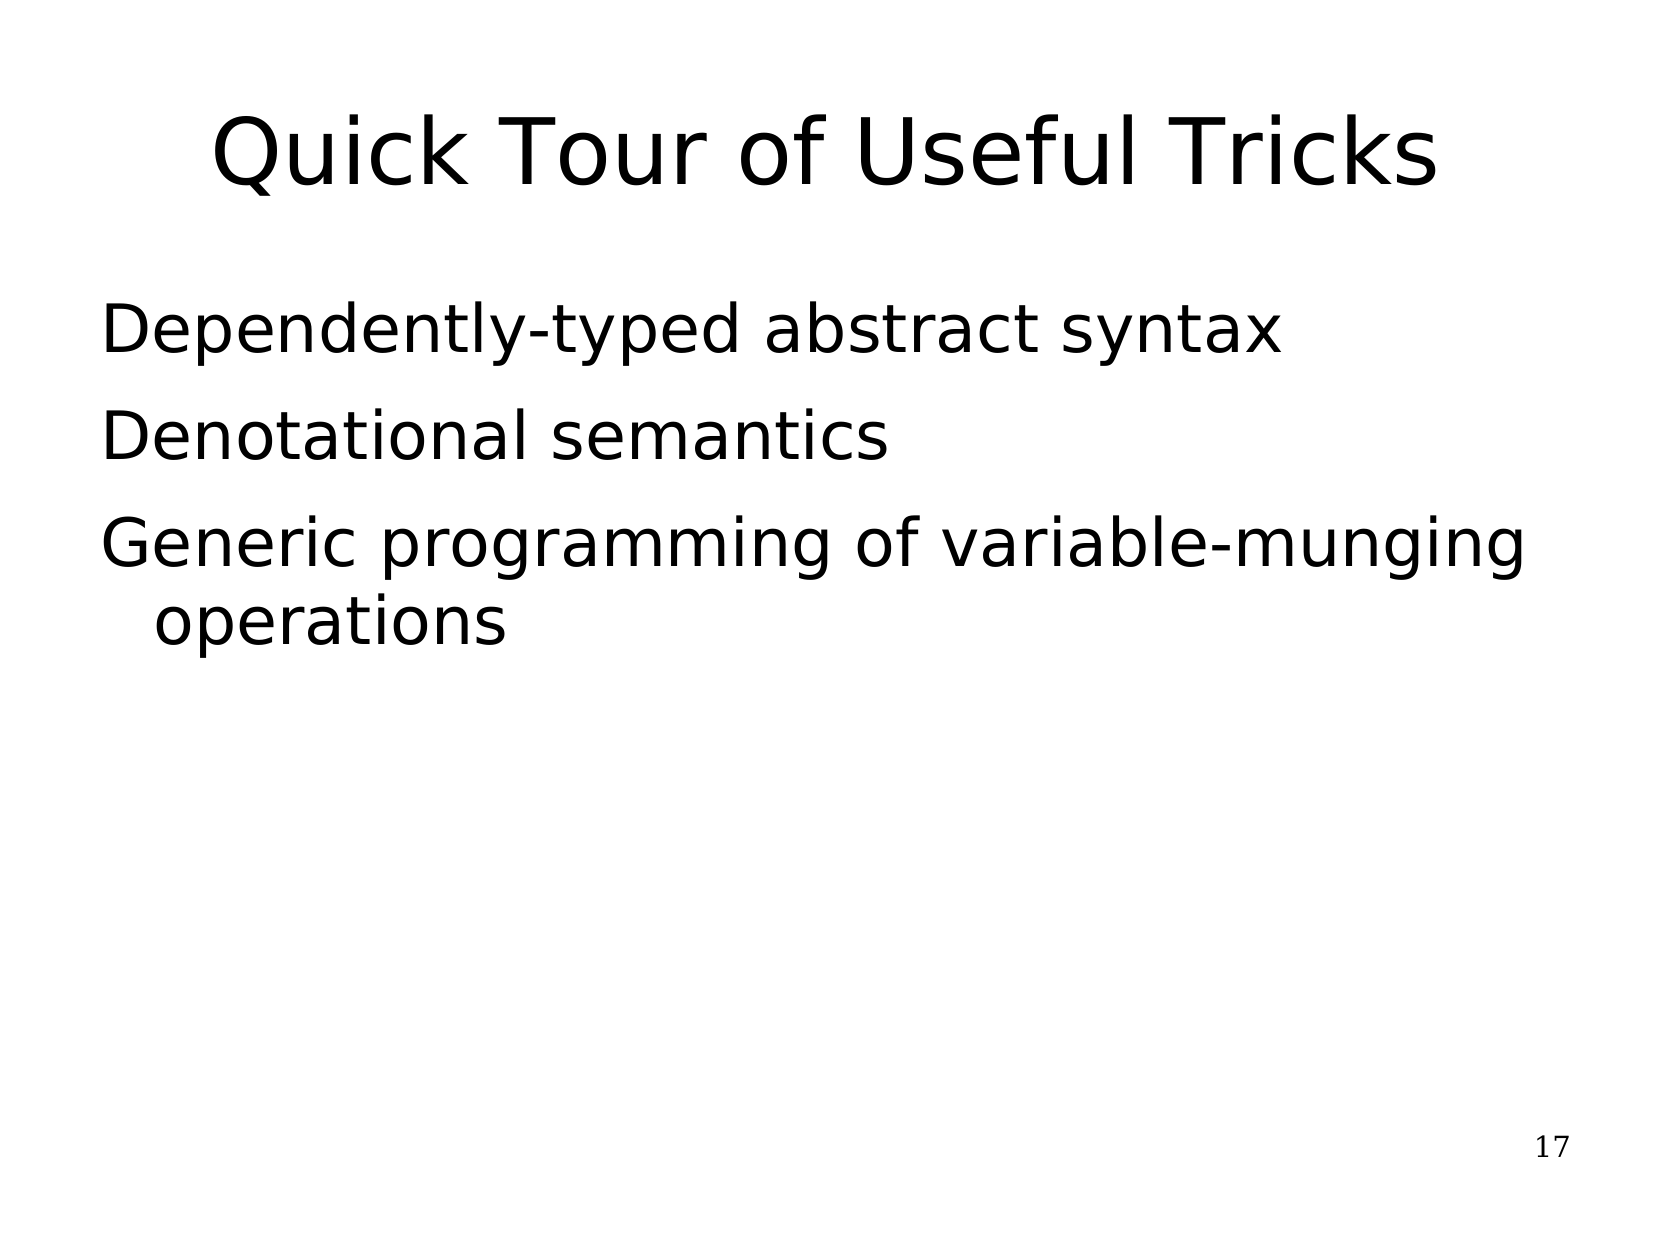

# Quick Tour of Useful Tricks
Dependently-typed abstract syntax
Denotational semantics
Generic programming of variable-munging operations
17